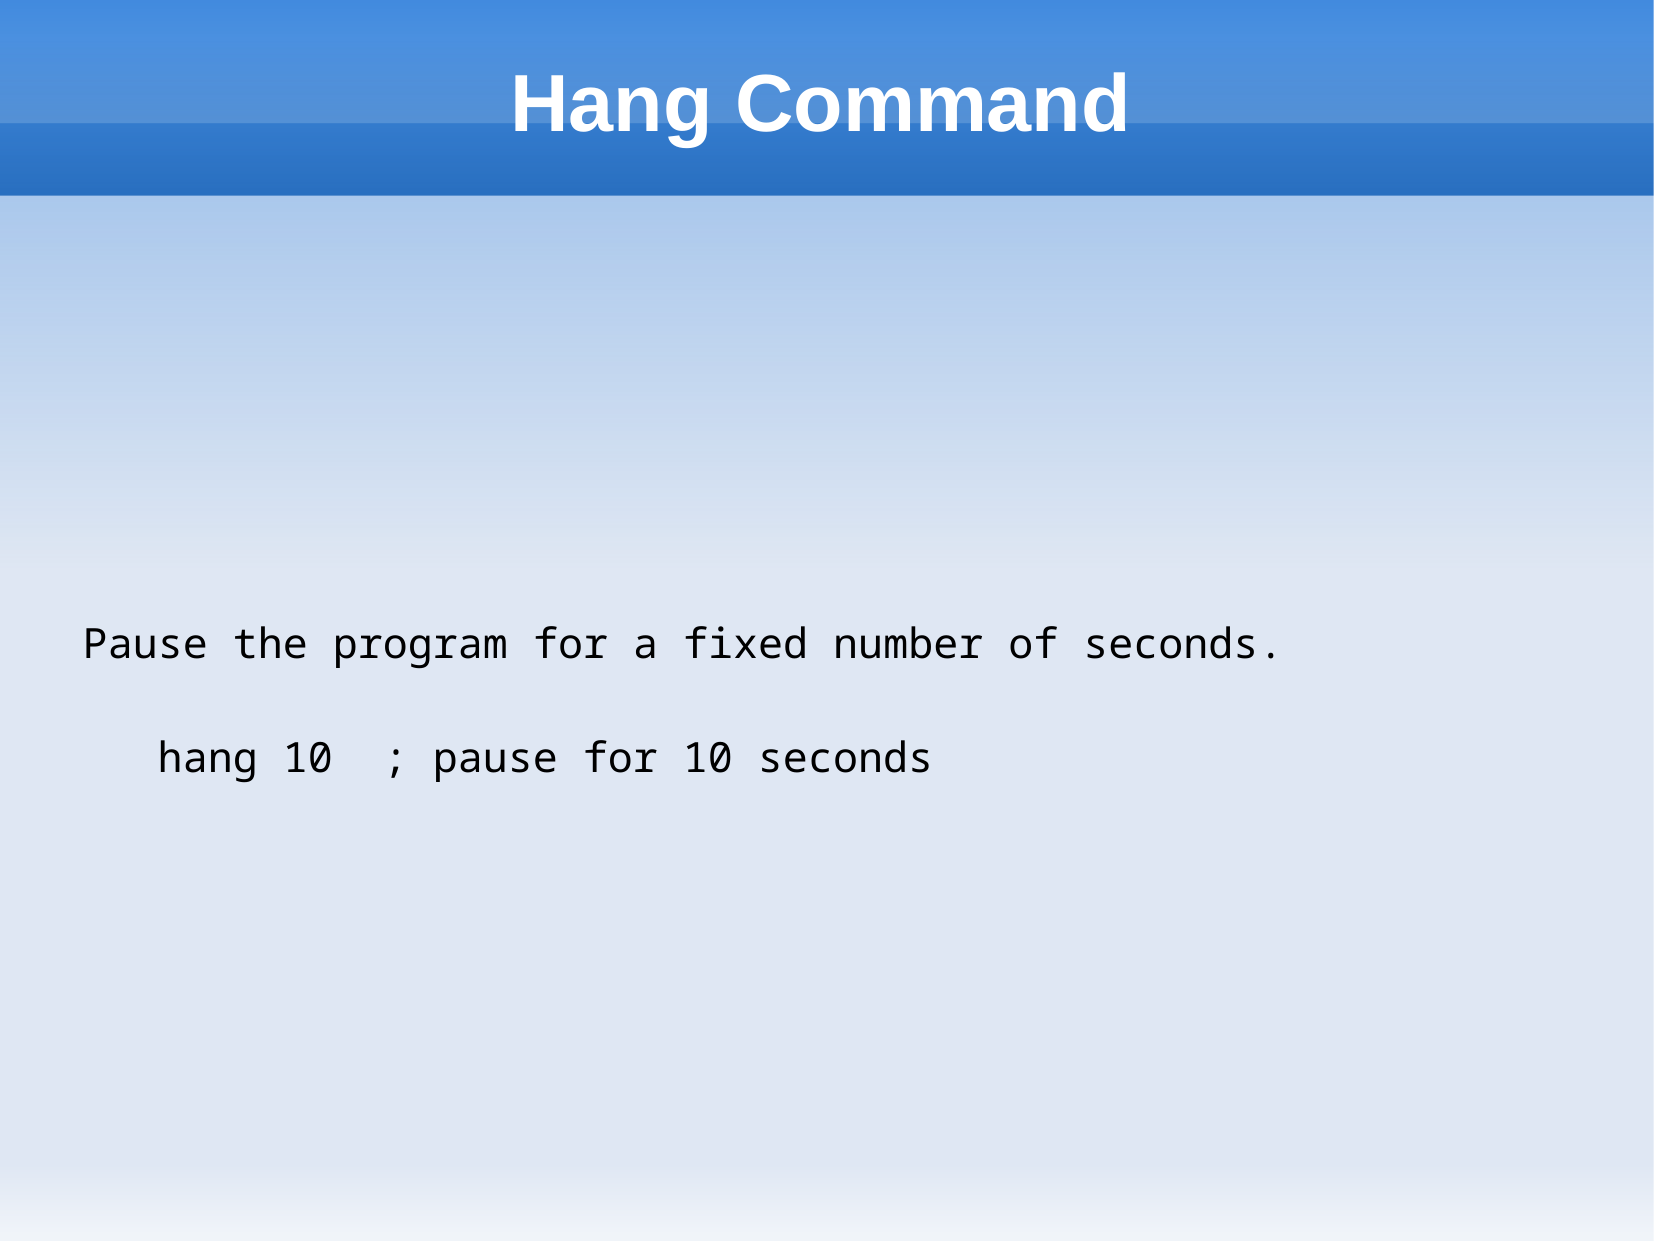

# Hang Command
Pause the program for a fixed number of seconds.
 	hang 10	; pause for 10 seconds